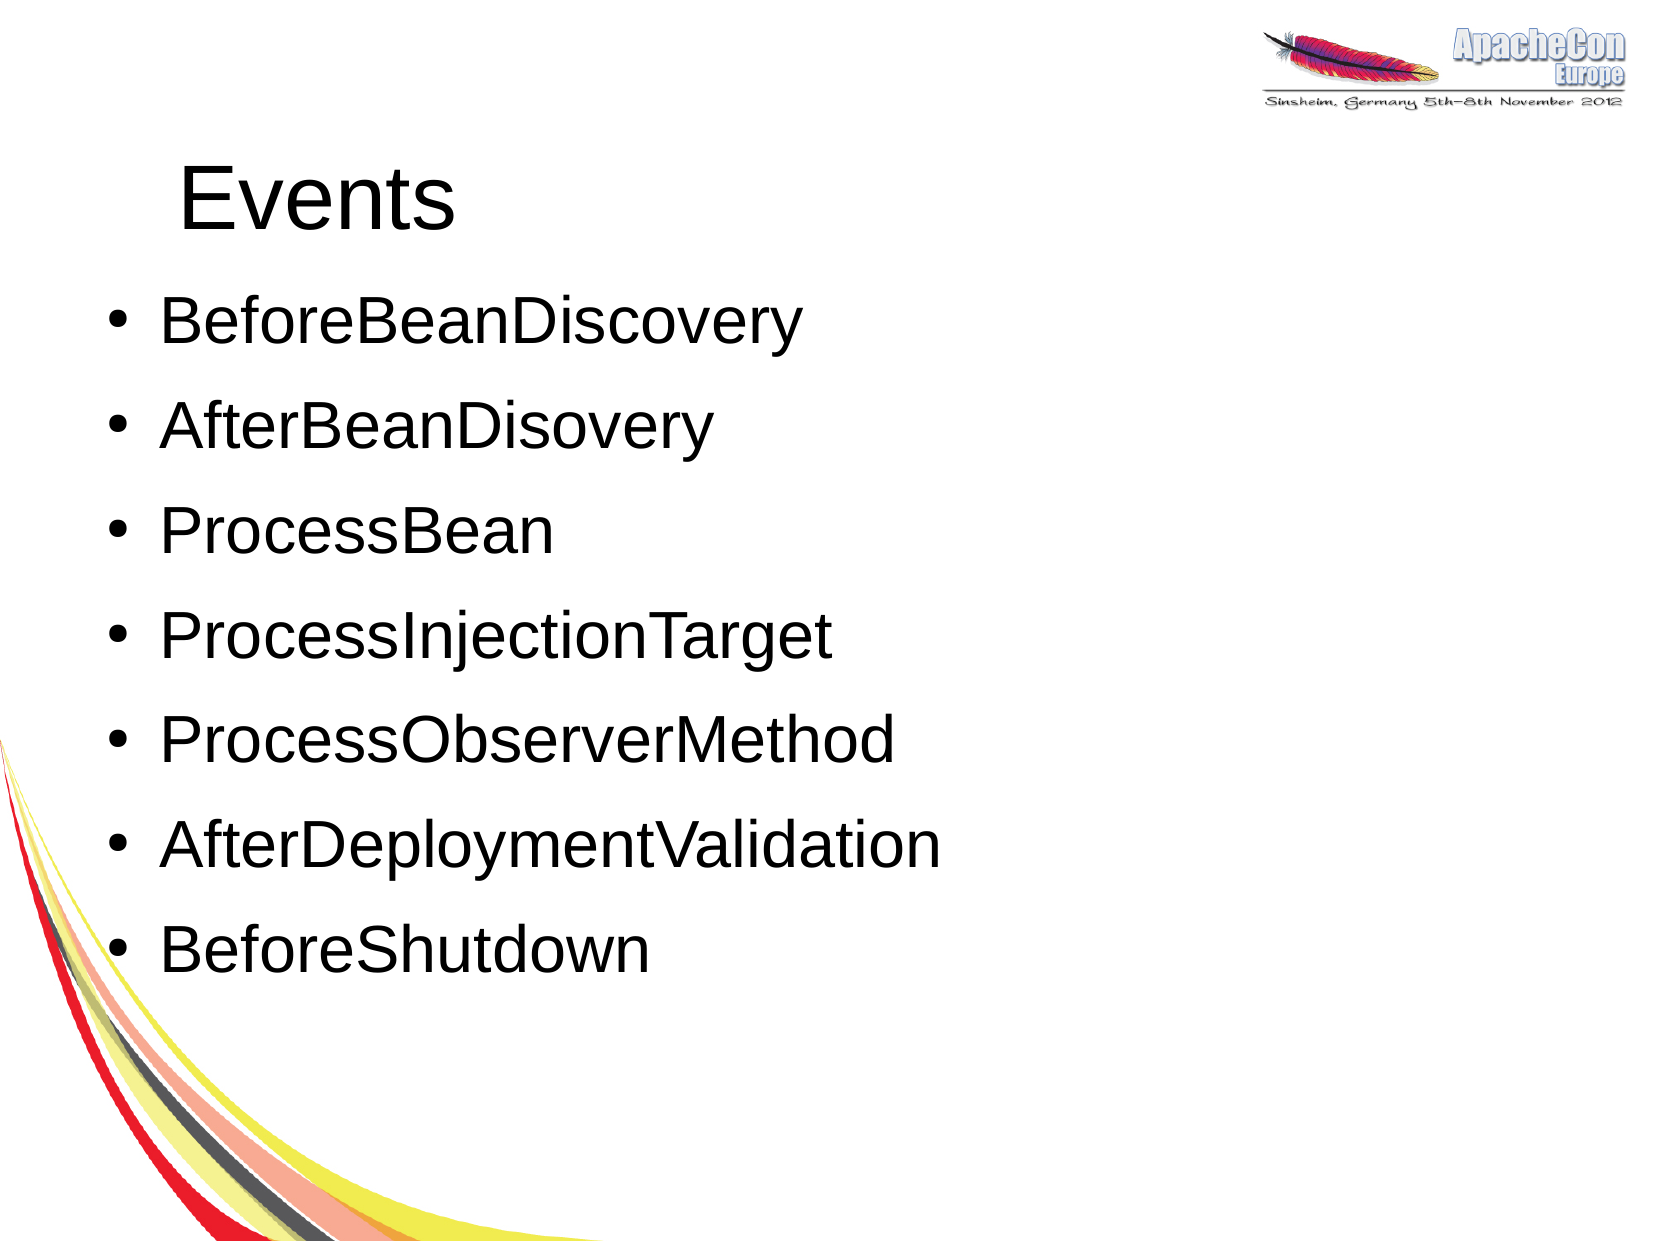

# Events
BeforeBeanDiscovery
AfterBeanDisovery
ProcessBean
ProcessInjectionTarget
ProcessObserverMethod
AfterDeploymentValidation
BeforeShutdown